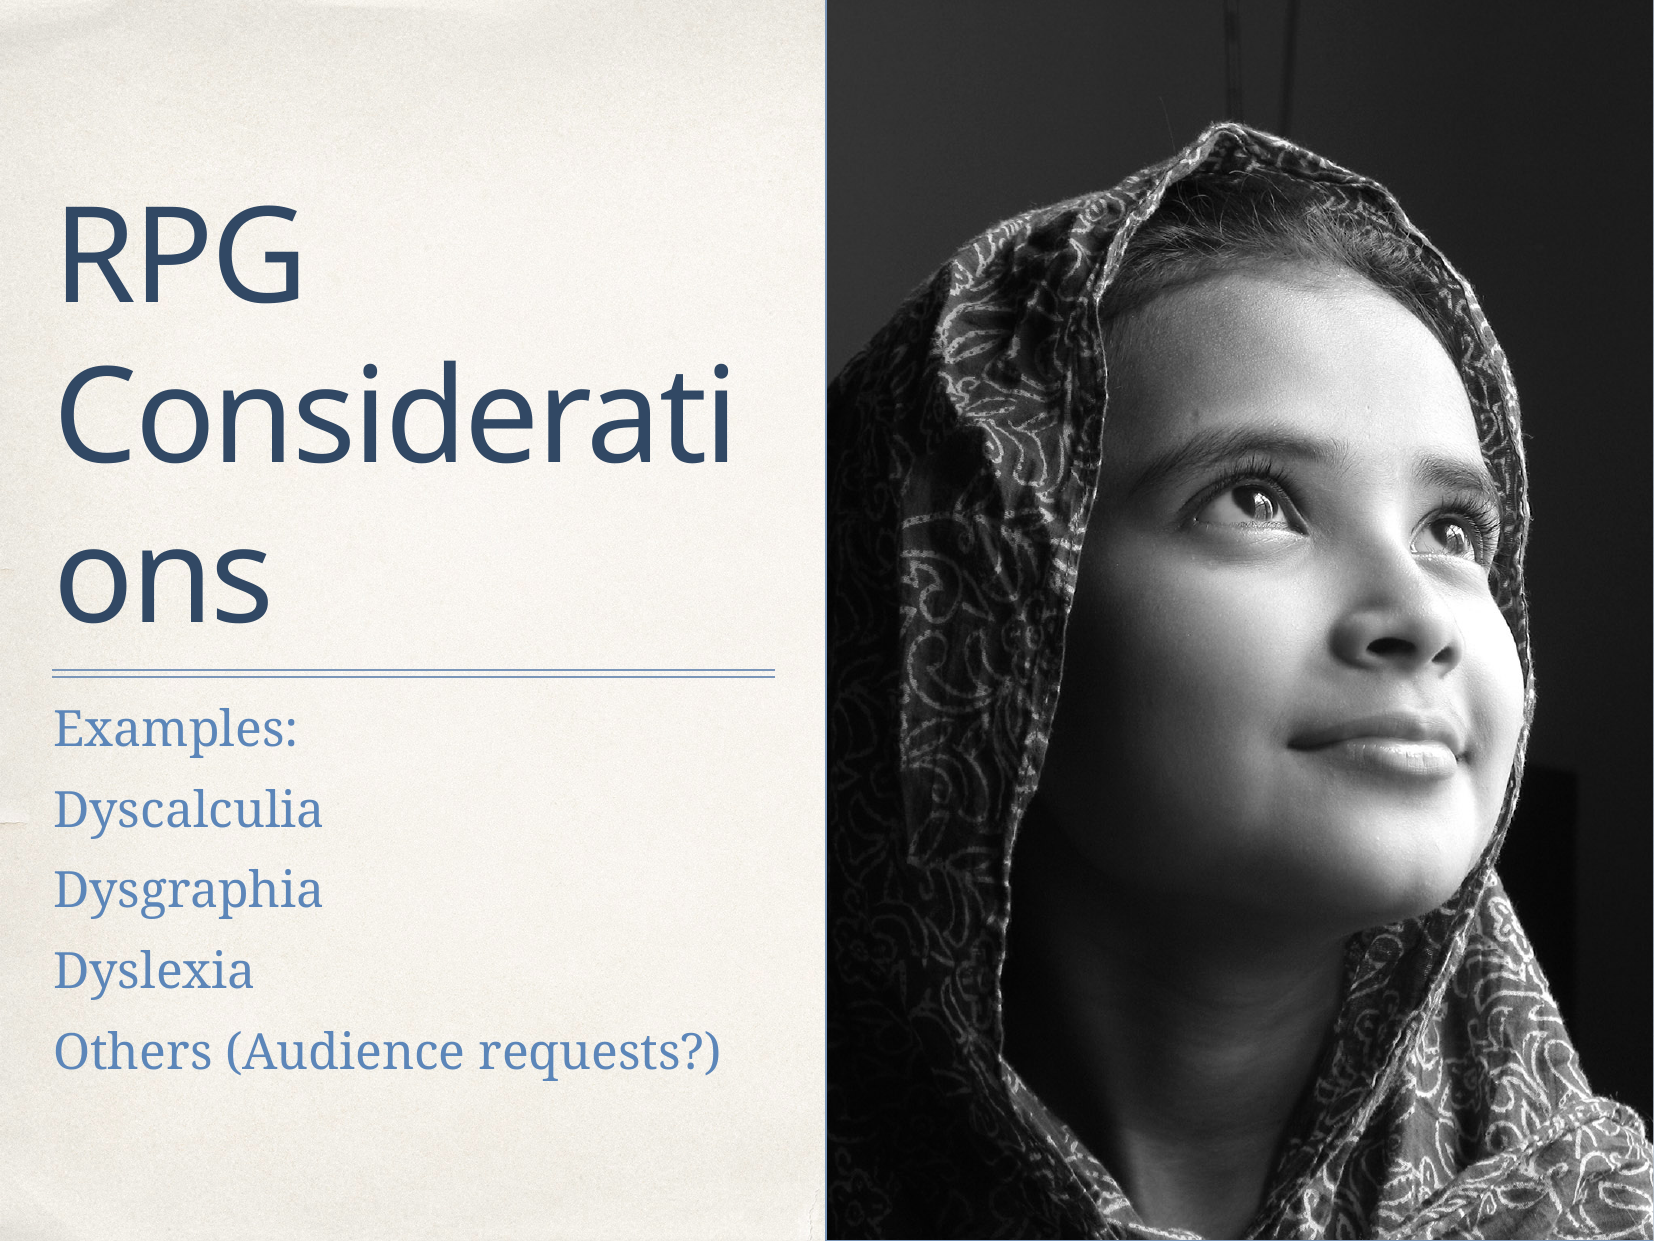

# RPG Considerations
Examples:
Dyscalculia
Dysgraphia
Dyslexia
Others (Audience requests?)